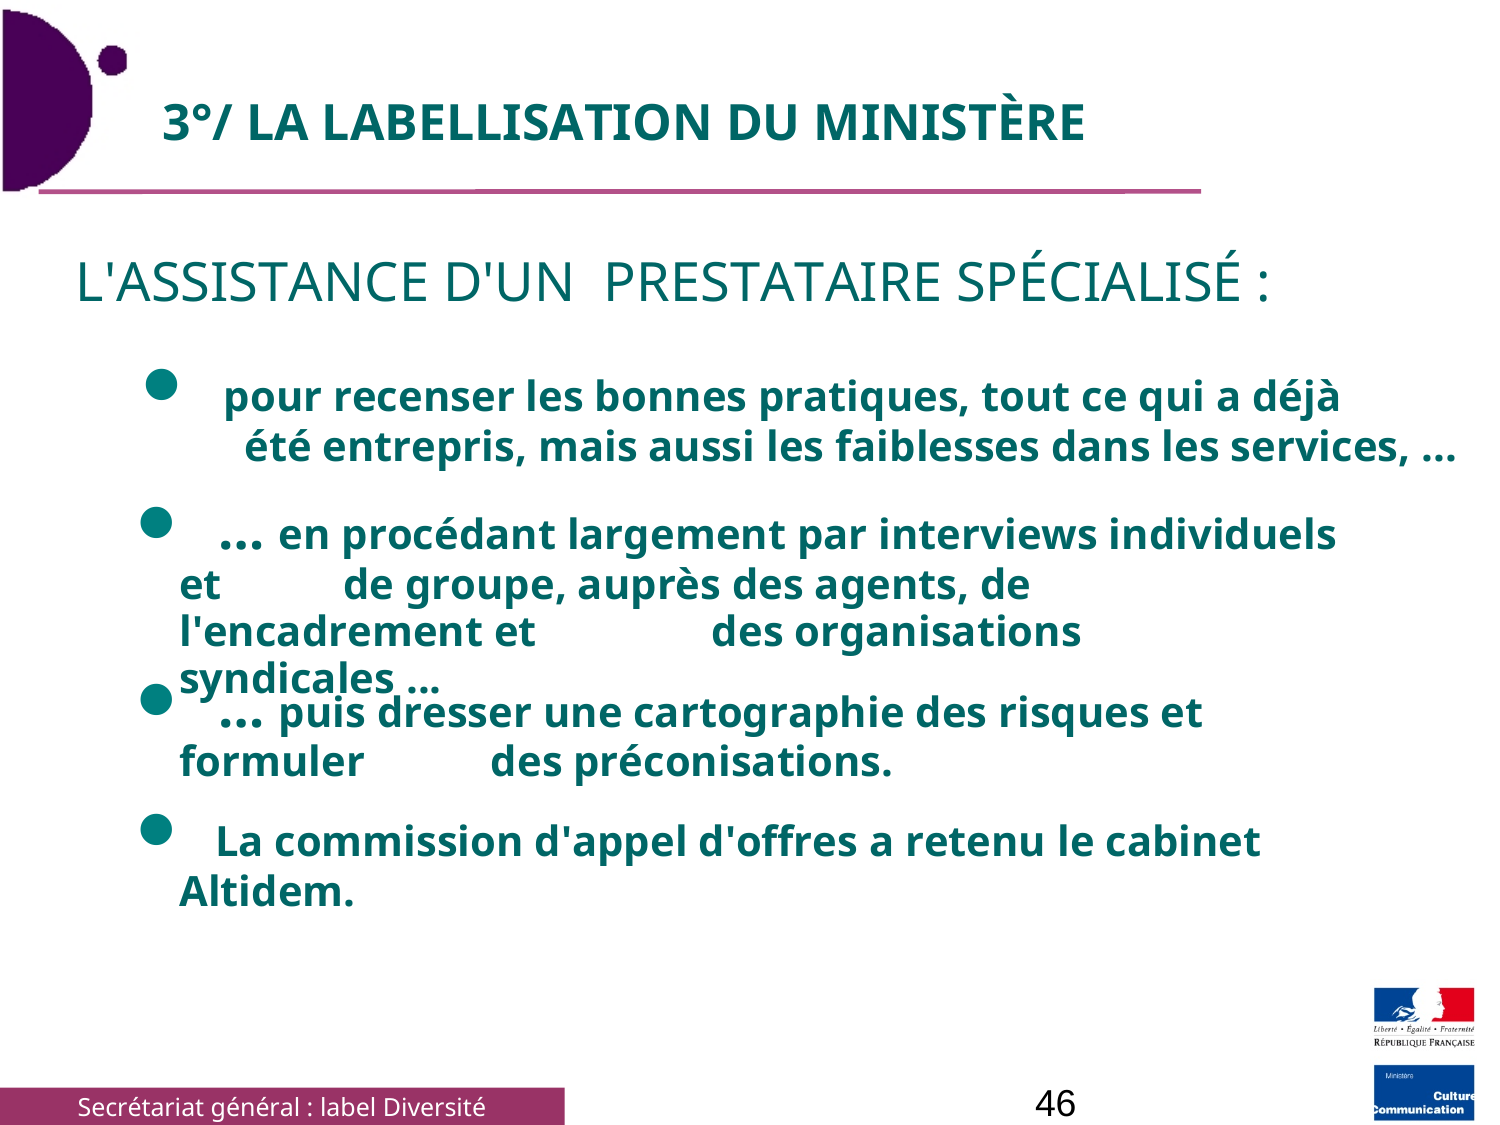

3°/ LA LABELLISATION DU MINISTÈRE
L'ASSISTANCE D'UN PRESTATAIRE SPÉCIALISÉ :
 pour recenser les bonnes pratiques, tout ce qui a déjà 			 été entrepris, mais aussi les faiblesses dans les services, ...
 … en procédant largement par interviews individuels et 		de groupe, auprès des agents, de l'encadrement et 			des organisations syndicales ...
 … puis dresser une cartographie des risques et formuler 	 	des préconisations.
 La commission d'appel d'offres a retenu le cabinet Altidem.